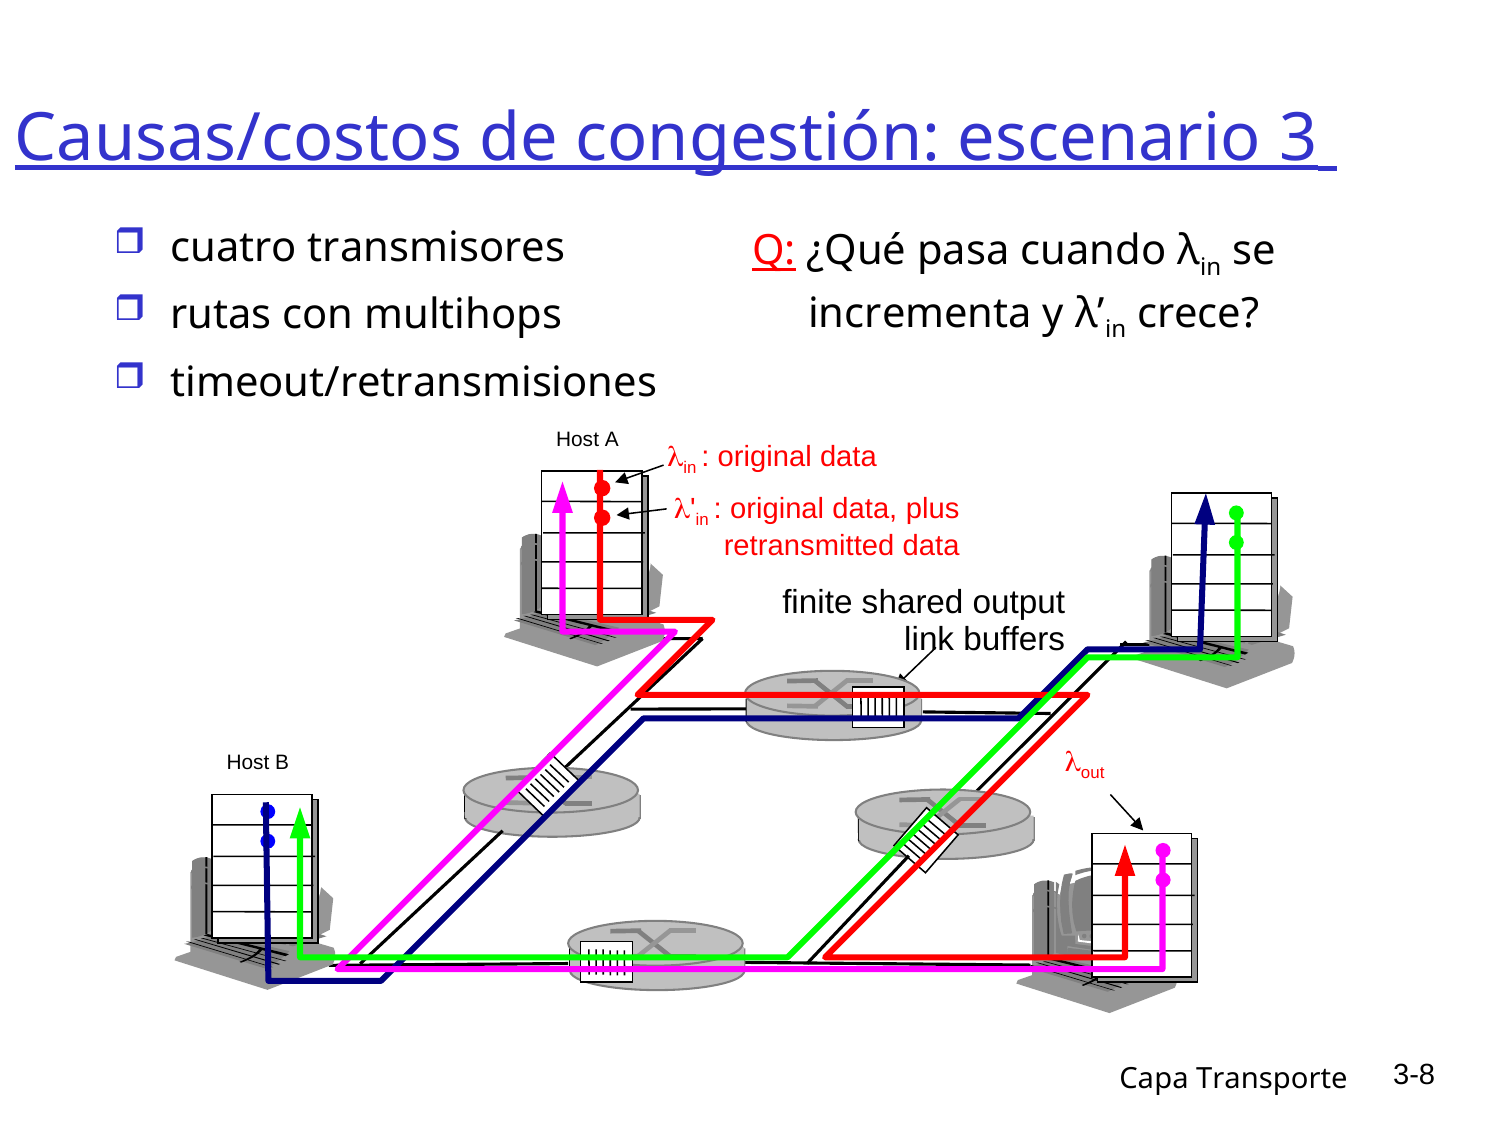

# Causas/costos de congestión: escenario 3
cuatro transmisores
rutas con multihops
timeout/retransmisiones
Q: ¿Qué pasa cuando λin se incrementa y λ’in crece?
Host A
in : original data
'in : original data, plus retransmitted data
finite shared output link buffers
out
Host B
8